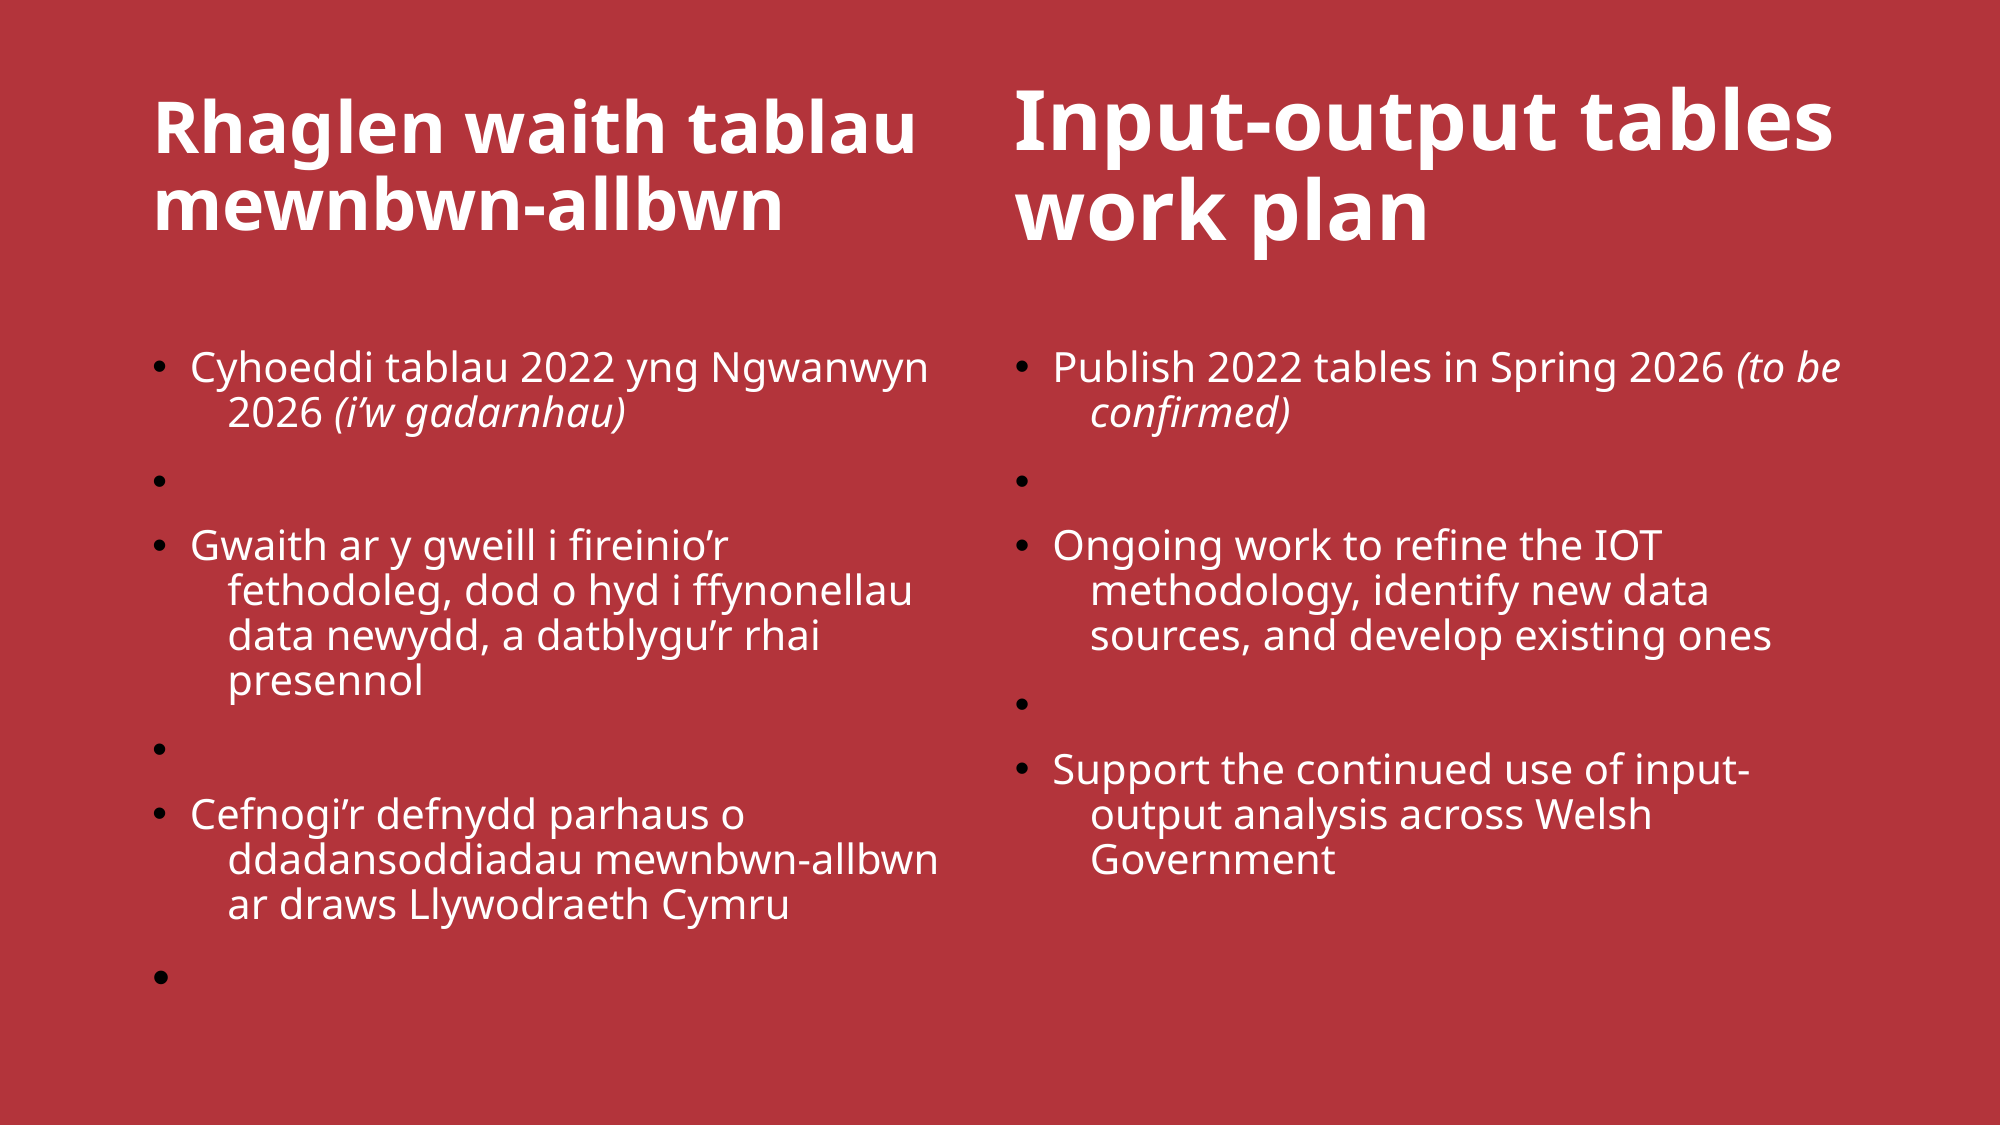

Rhaglen waith tablau mewnbwn-allbwn
Input-output tables work plan
# Cyhoeddi tablau 2022 yng Ngwanwyn 2026 (i’w gadarnhau)
Gwaith ar y gweill i fireinio’r fethodoleg, dod o hyd i ffynonellau data newydd, a datblygu’r rhai presennol
Cefnogi’r defnydd parhaus o ddadansoddiadau mewnbwn-allbwn ar draws Llywodraeth Cymru
Publish 2022 tables in Spring 2026 (to be confirmed)
Ongoing work to refine the IOT methodology, identify new data sources, and develop existing ones
Support the continued use of input-output analysis across Welsh Government